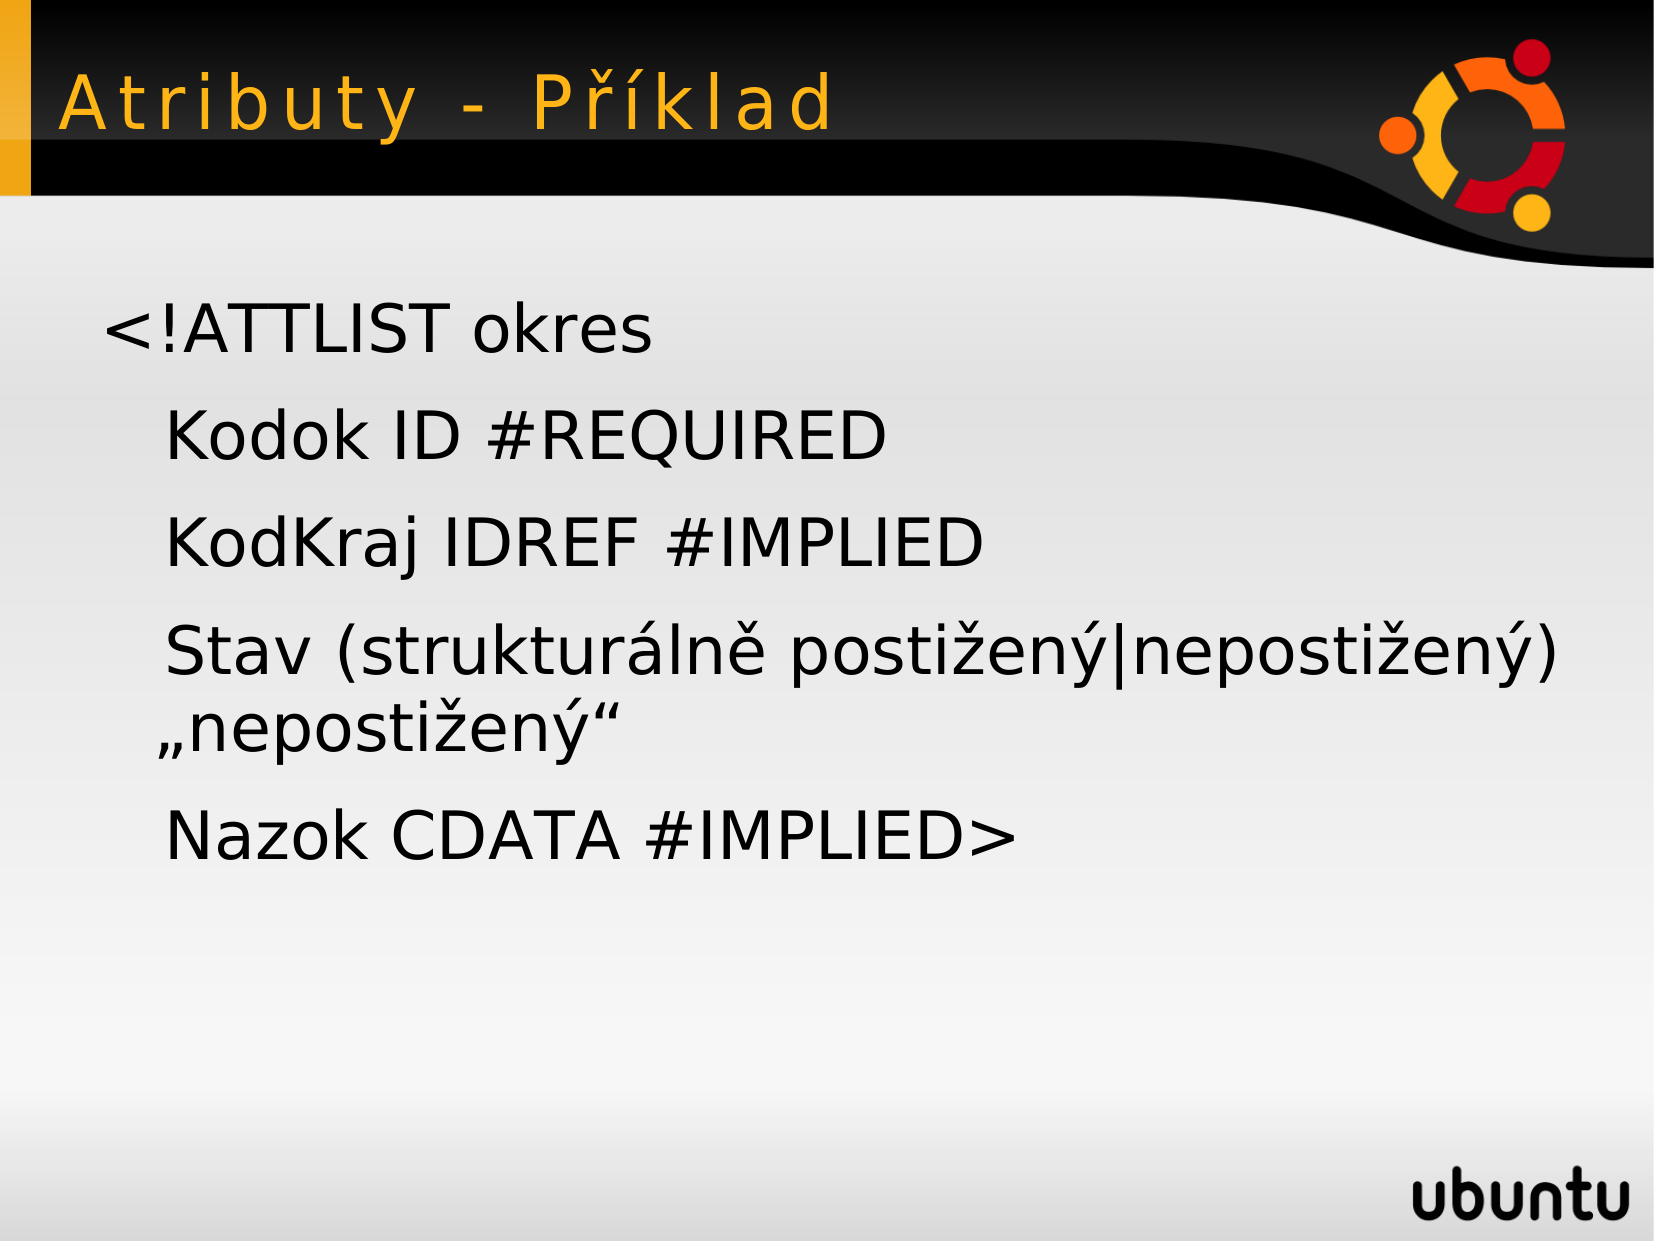

# Atributy - Příklad
<!ATTLIST okres
 Kodok ID #REQUIRED
 KodKraj IDREF #IMPLIED
 Stav (strukturálně postižený|nepostižený) „nepostižený“
 Nazok CDATA #IMPLIED>